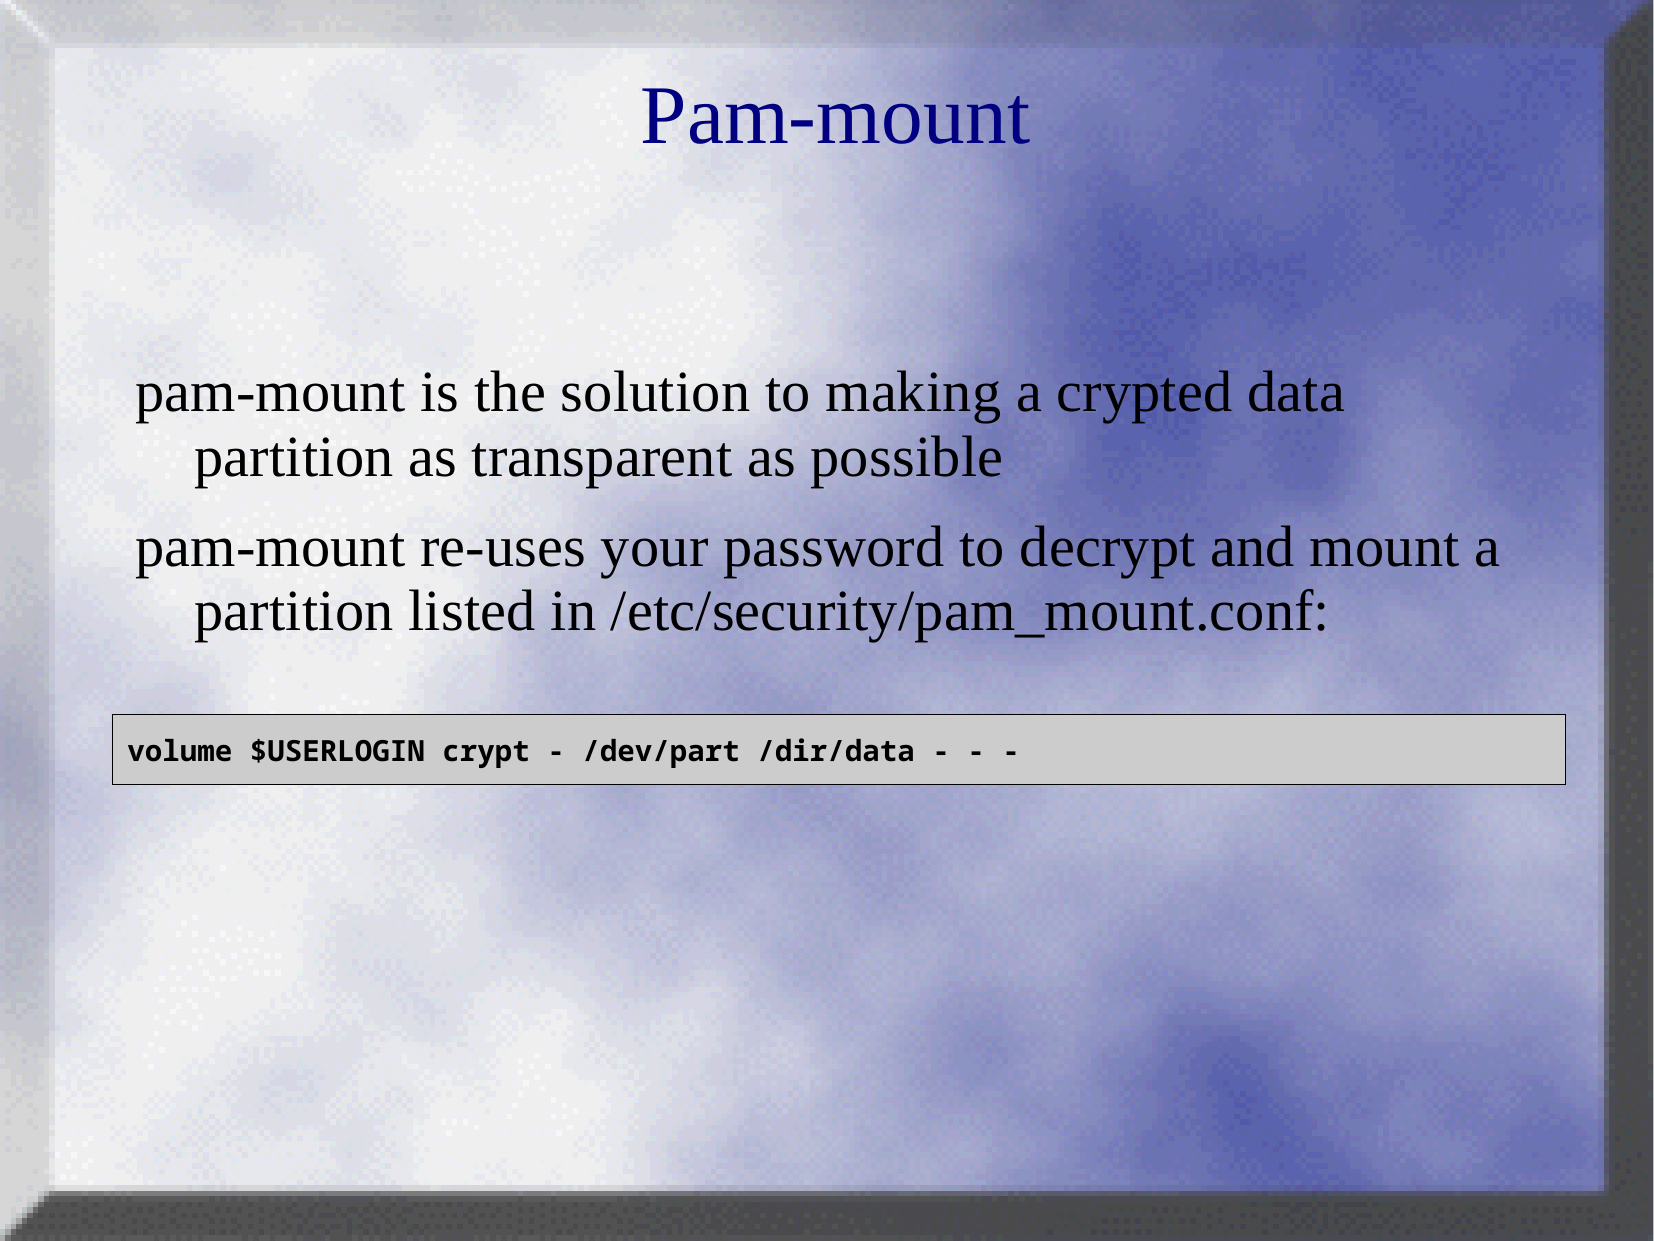

# Pam-mount
pam-mount is the solution to making a crypted data partition as transparent as possible
pam-mount re-uses your password to decrypt and mount a partition listed in /etc/security/pam_mount.conf:
volume $USERLOGIN crypt - /dev/part /dir/data - - -